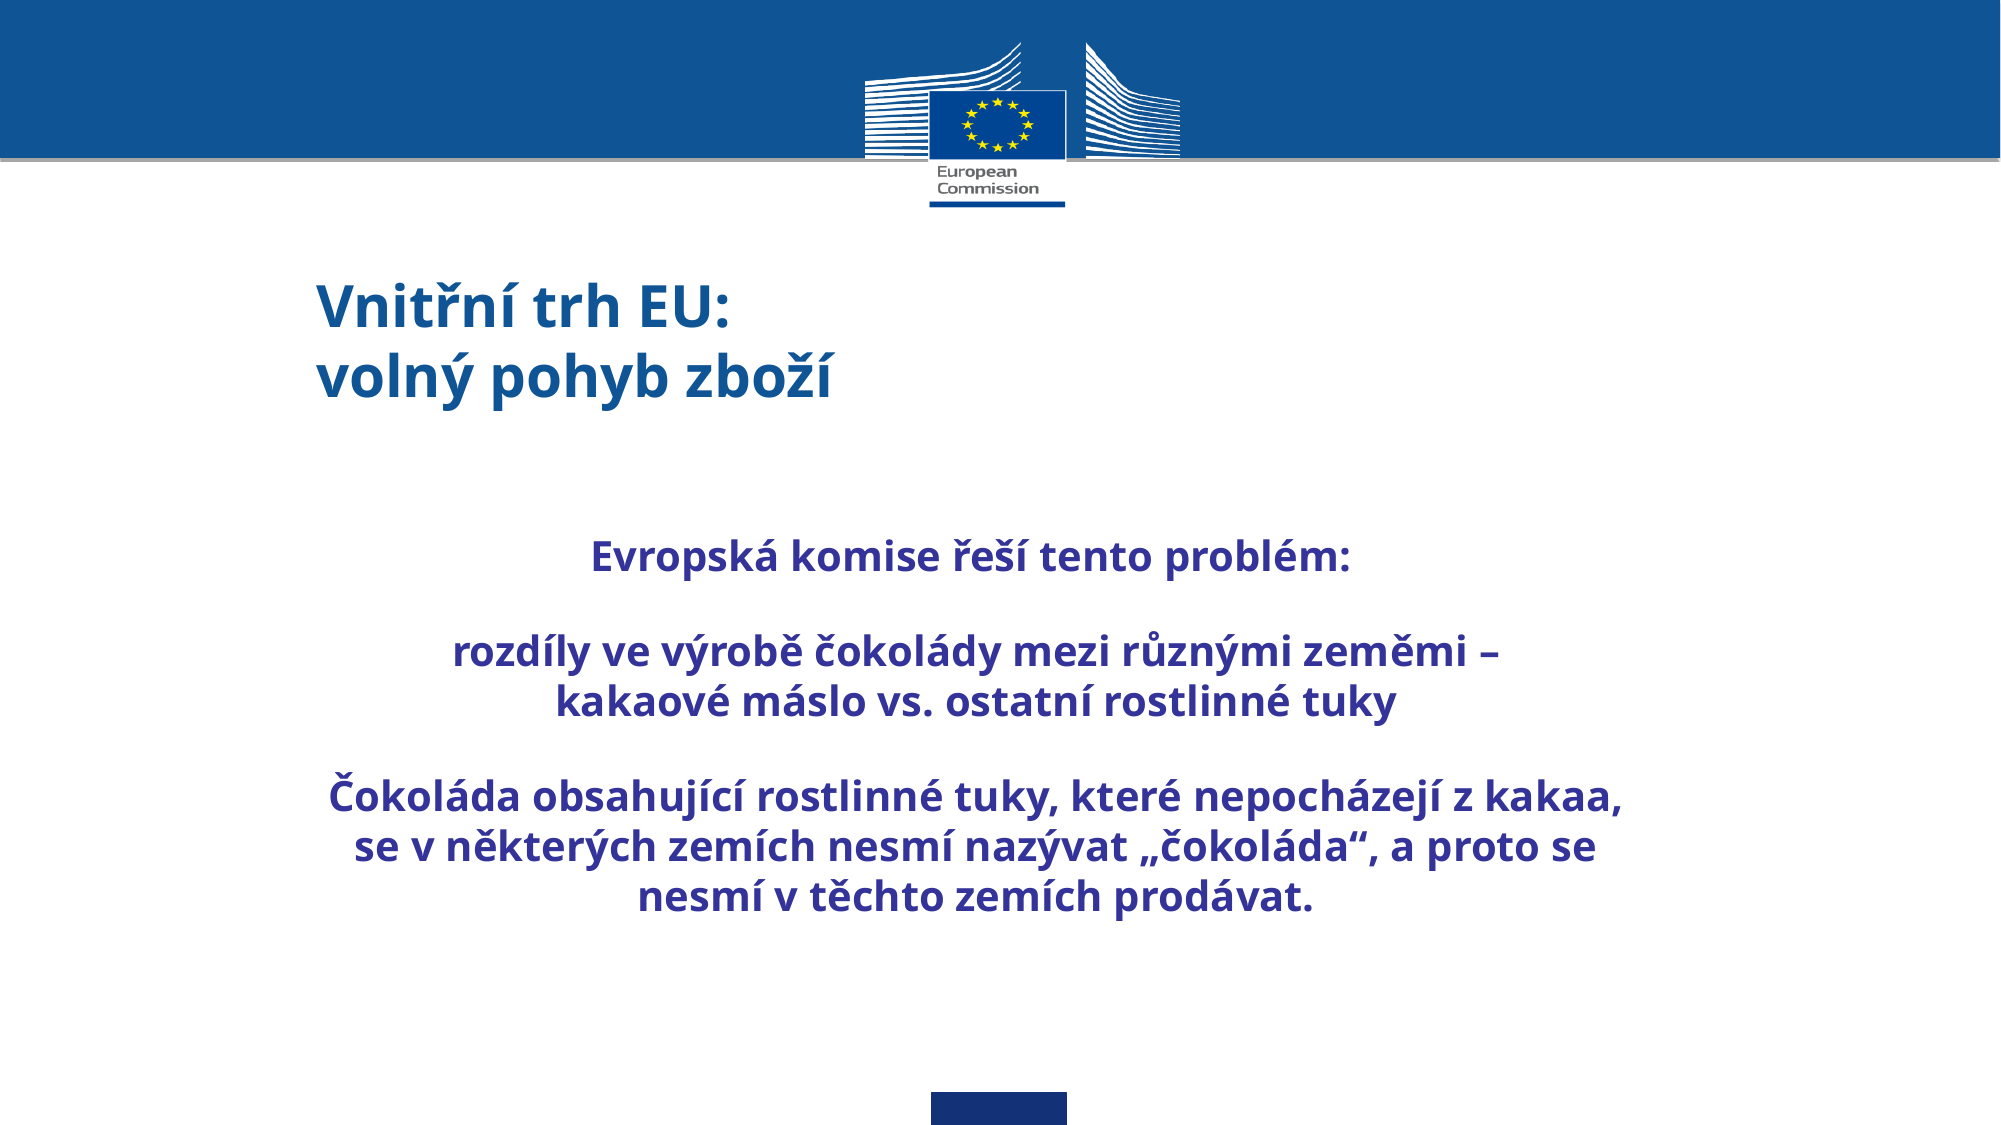

Vnitřní trh EU:
volný pohyb zboží
Evropská komise řeší tento problém:
rozdíly ve výrobě čokolády mezi různými zeměmi –
kakaové máslo vs. ostatní rostlinné tuky
Čokoláda obsahující rostlinné tuky, které nepocházejí z kakaa, se v některých zemích nesmí nazývat „čokoláda“, a proto se nesmí v těchto zemích prodávat.